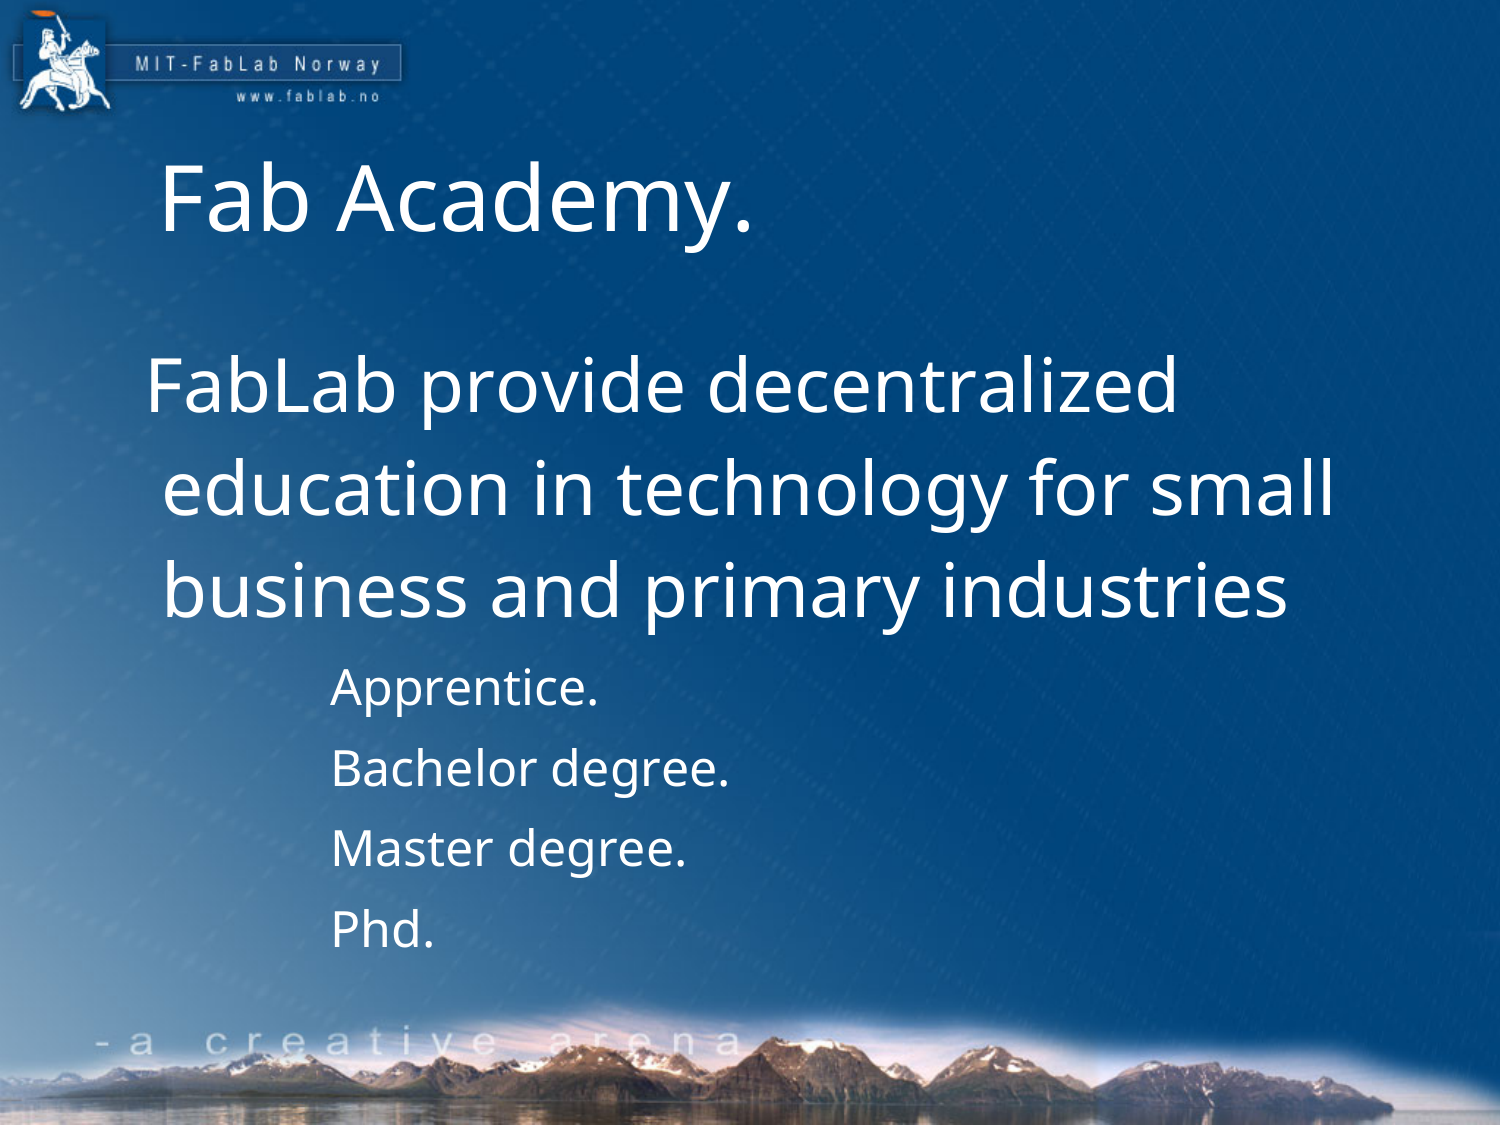

# Fab Academy.
 FabLab provide decentralized education in technology for small business and primary industries
Apprentice.
Bachelor degree.
Master degree.
Phd.